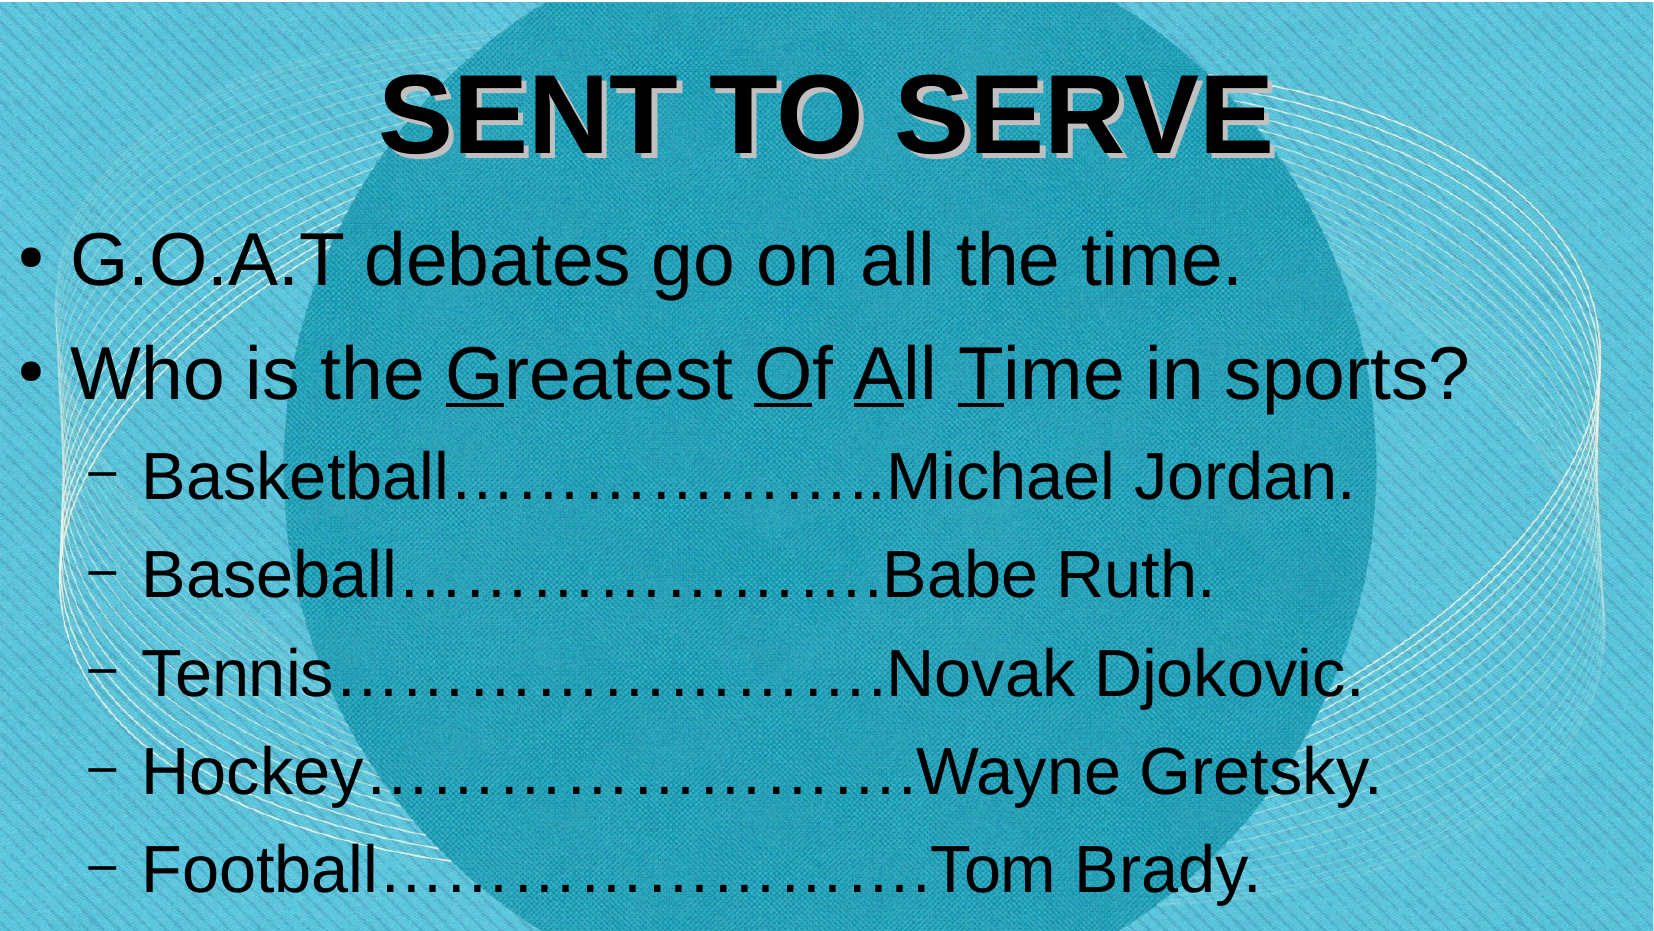

# SENT TO SERVE
G.O.A.T debates go on all the time.
Who is the Greatest Of All Time in sports?
Basketball………………..Michael Jordan.
Baseball………………….Babe Ruth.
Tennis…………………….Novak Djokovic.
Hockey…………………….Wayne Gretsky.
Football…………………….Tom Brady.